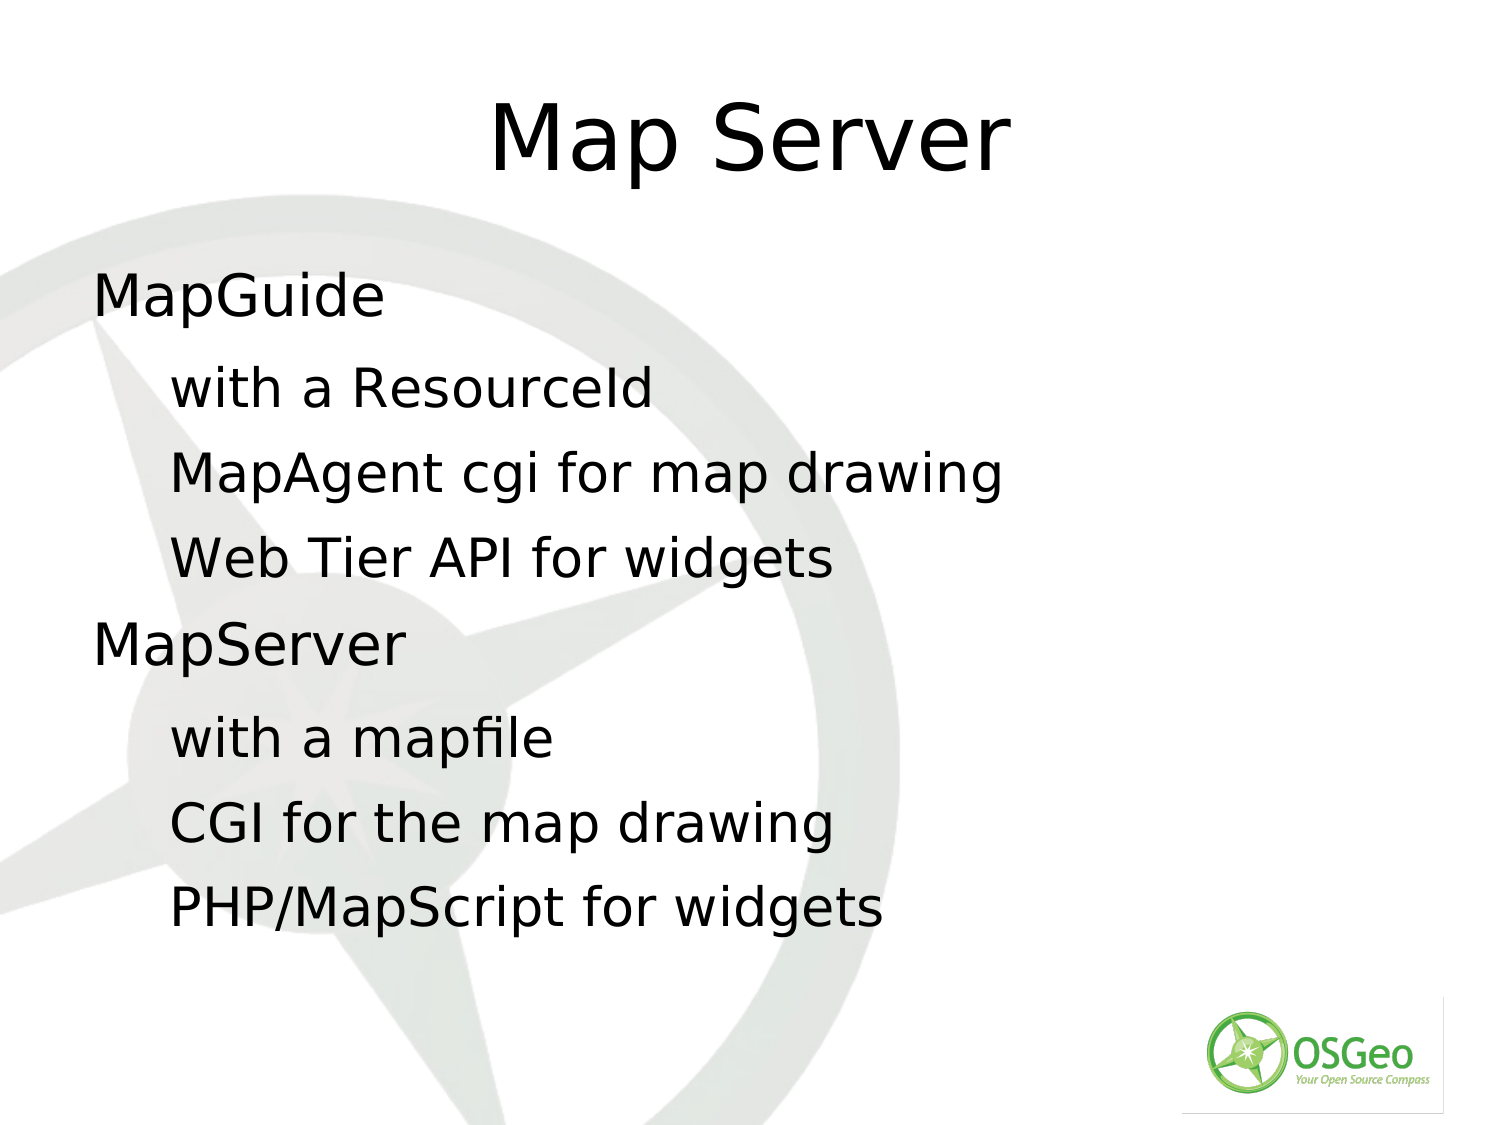

# Map Server
MapGuide
with a ResourceId
MapAgent cgi for map drawing
Web Tier API for widgets
MapServer
with a mapfile
CGI for the map drawing
PHP/MapScript for widgets